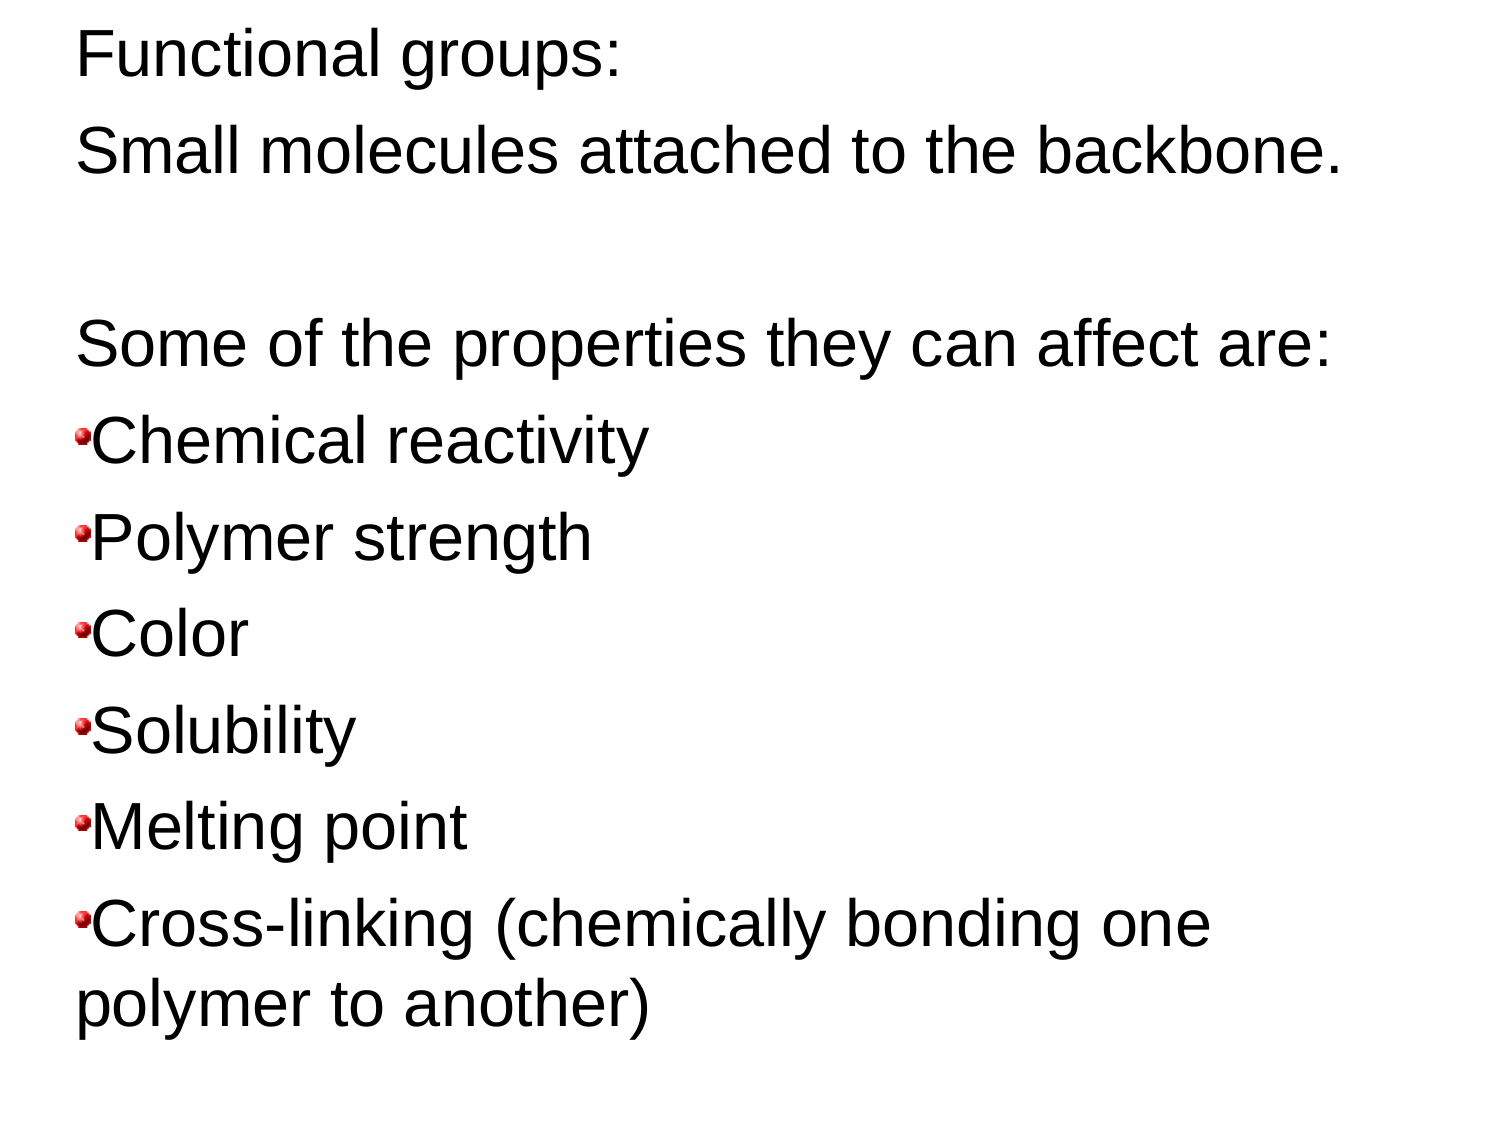

# Functional groups:
Small molecules attached to the backbone.
Some of the properties they can affect are:
Chemical reactivity
Polymer strength
Color
Solubility
Melting point
Cross-linking (chemically bonding one polymer to another)